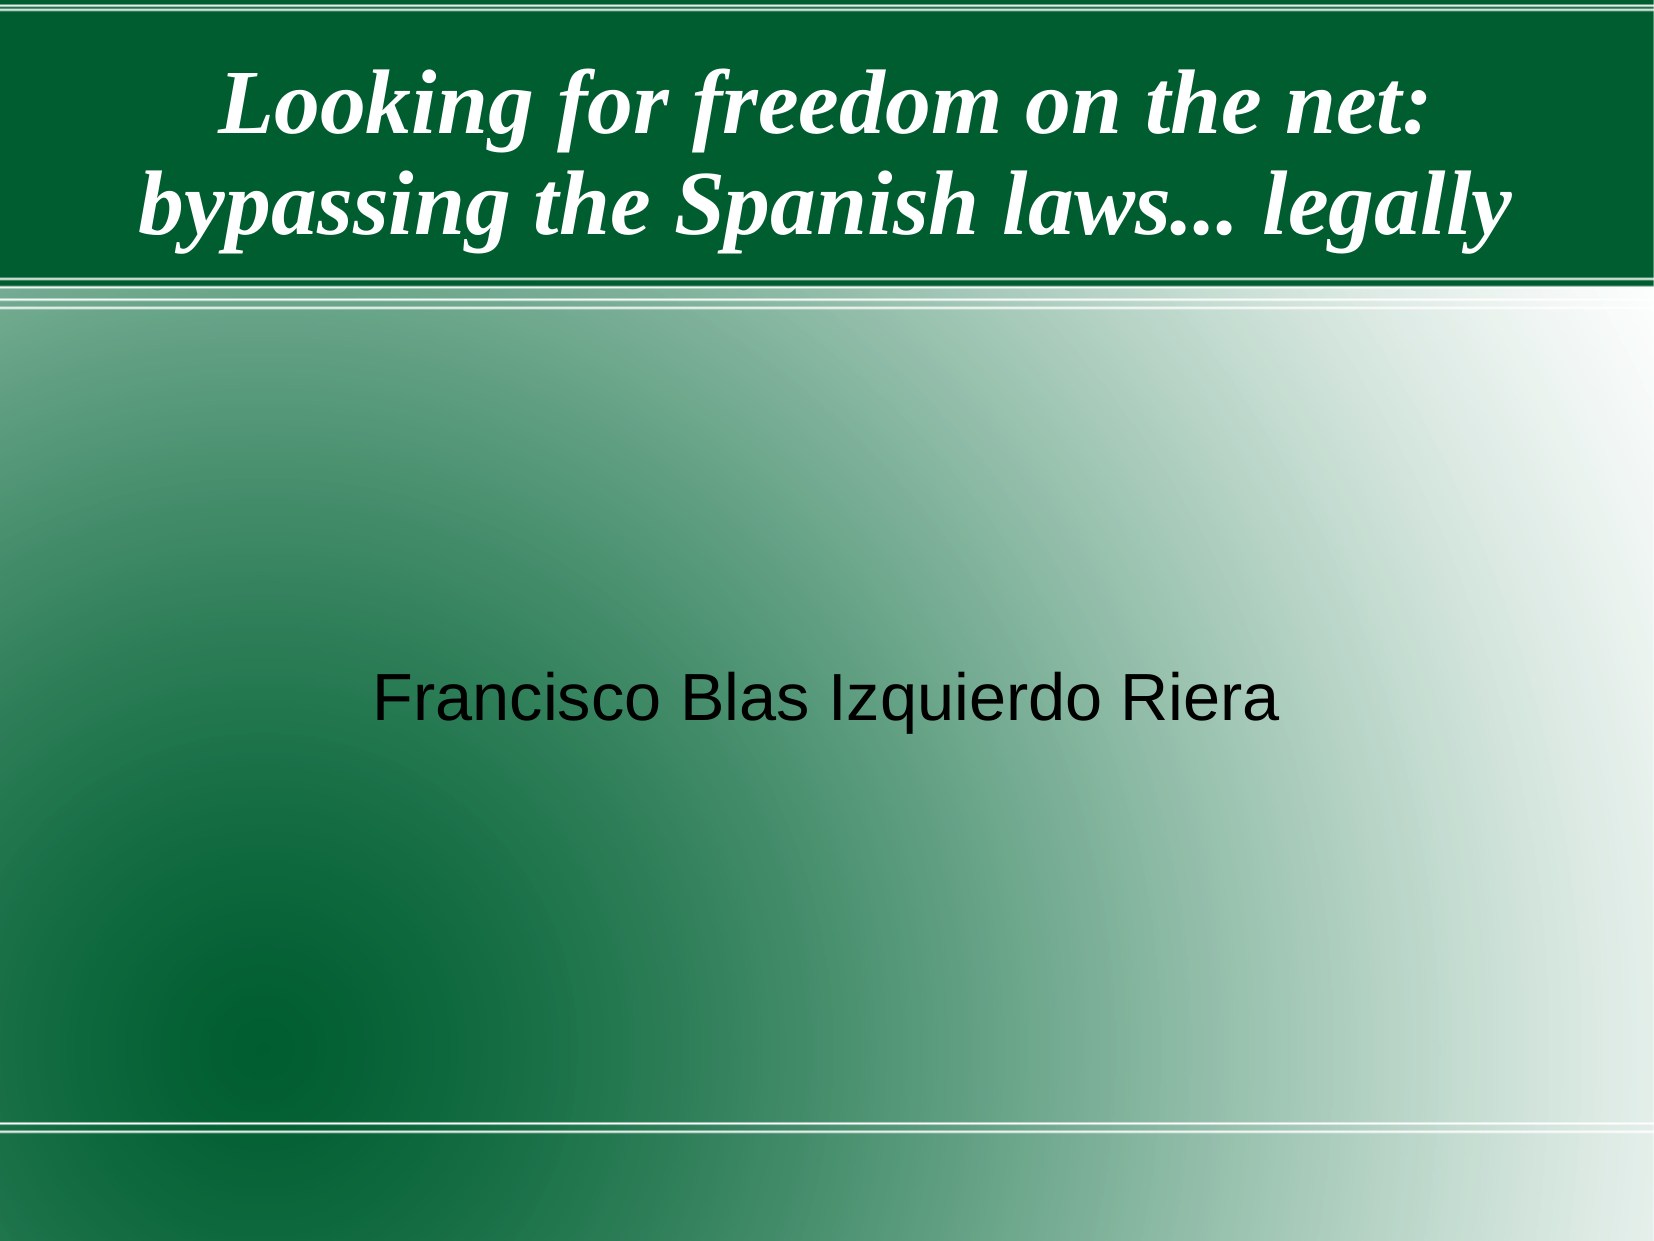

# Looking for freedom on the net: bypassing the Spanish laws... legally
Francisco Blas Izquierdo Riera